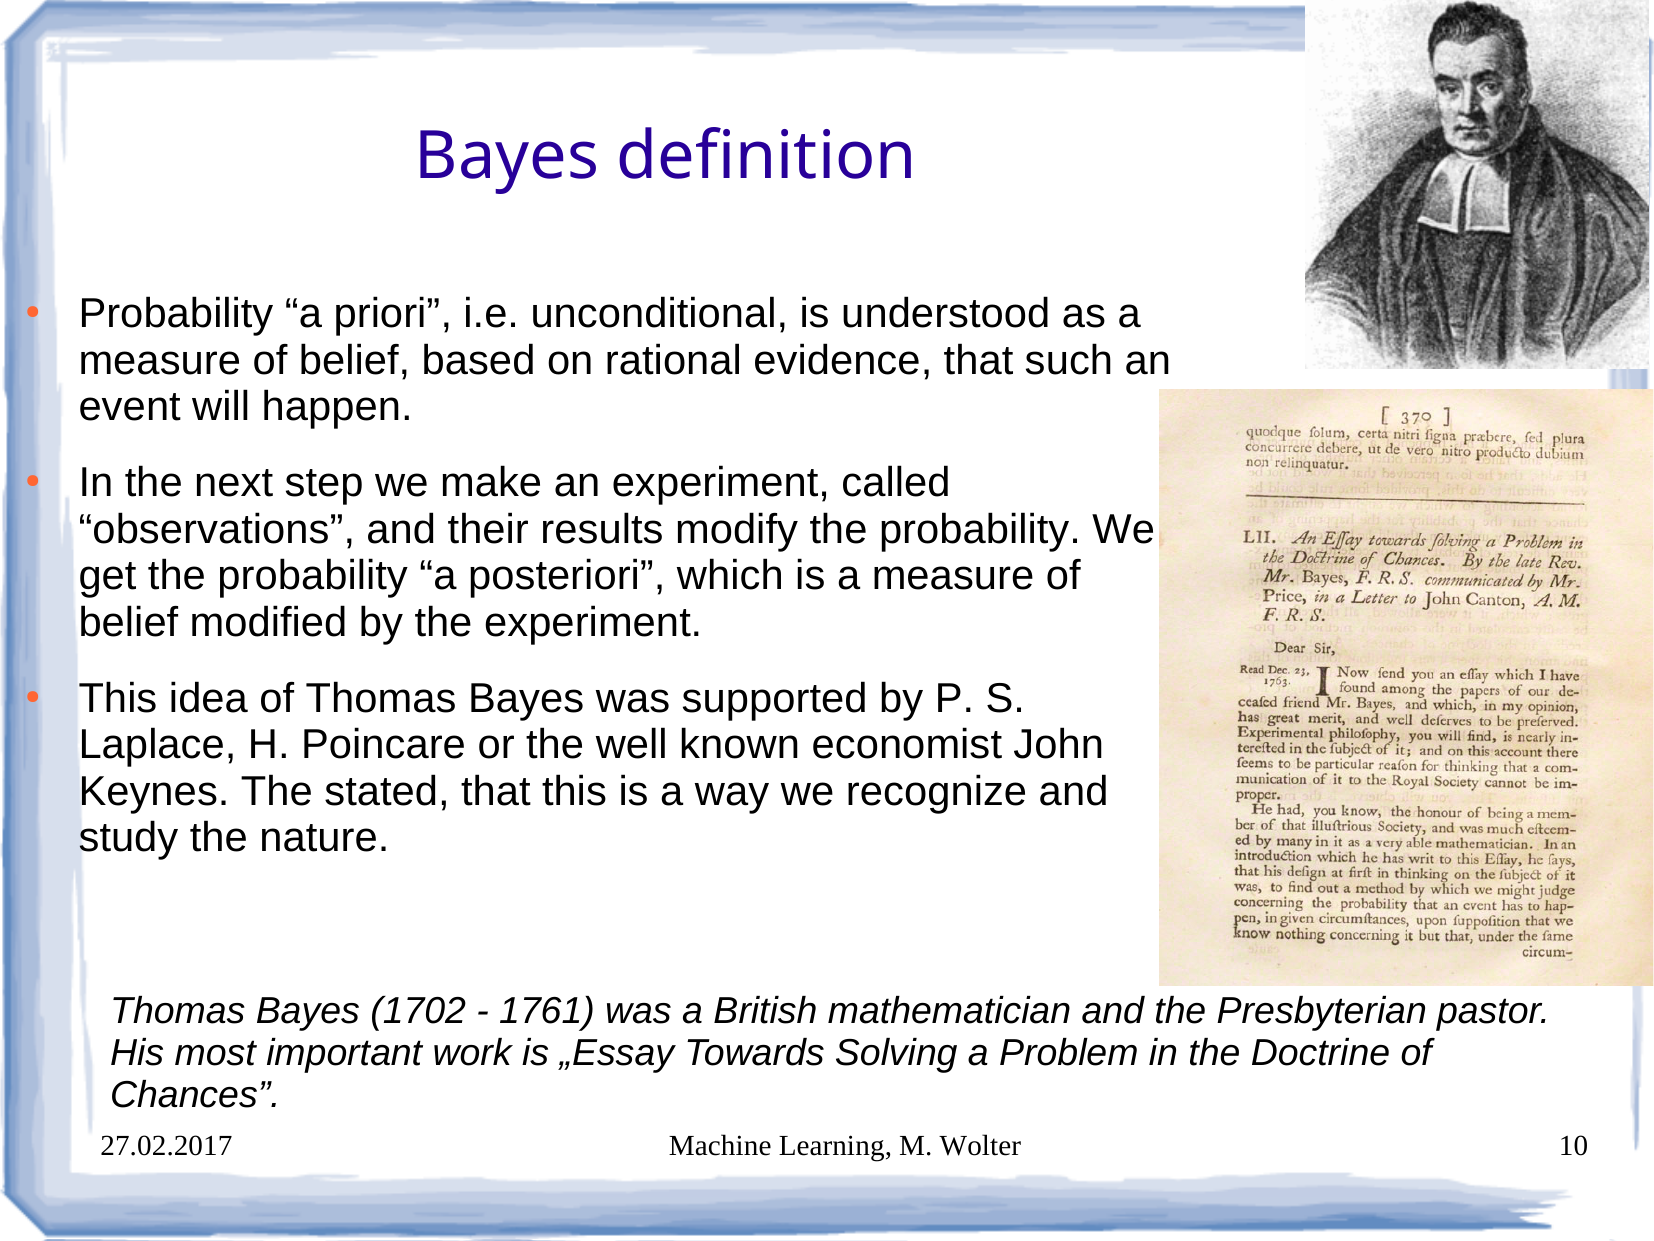

# Bayes definition
Probability “a priori”, i.e. unconditional, is understood as a measure of belief, based on rational evidence, that such an event will happen.
In the next step we make an experiment, called “observations”, and their results modify the probability. We get the probability “a posteriori”, which is a measure of belief modified by the experiment.
This idea of Thomas Bayes was supported by P. S. Laplace, H. Poincare or the well known economist John Keynes. The stated, that this is a way we recognize and study the nature.
Thomas Bayes (1702 - 1761) was a British mathematician and the Presbyterian pastor. His most important work is „Essay Towards Solving a Problem in the Doctrine of Chances”.
27.02.2017
Machine Learning, M. Wolter
10